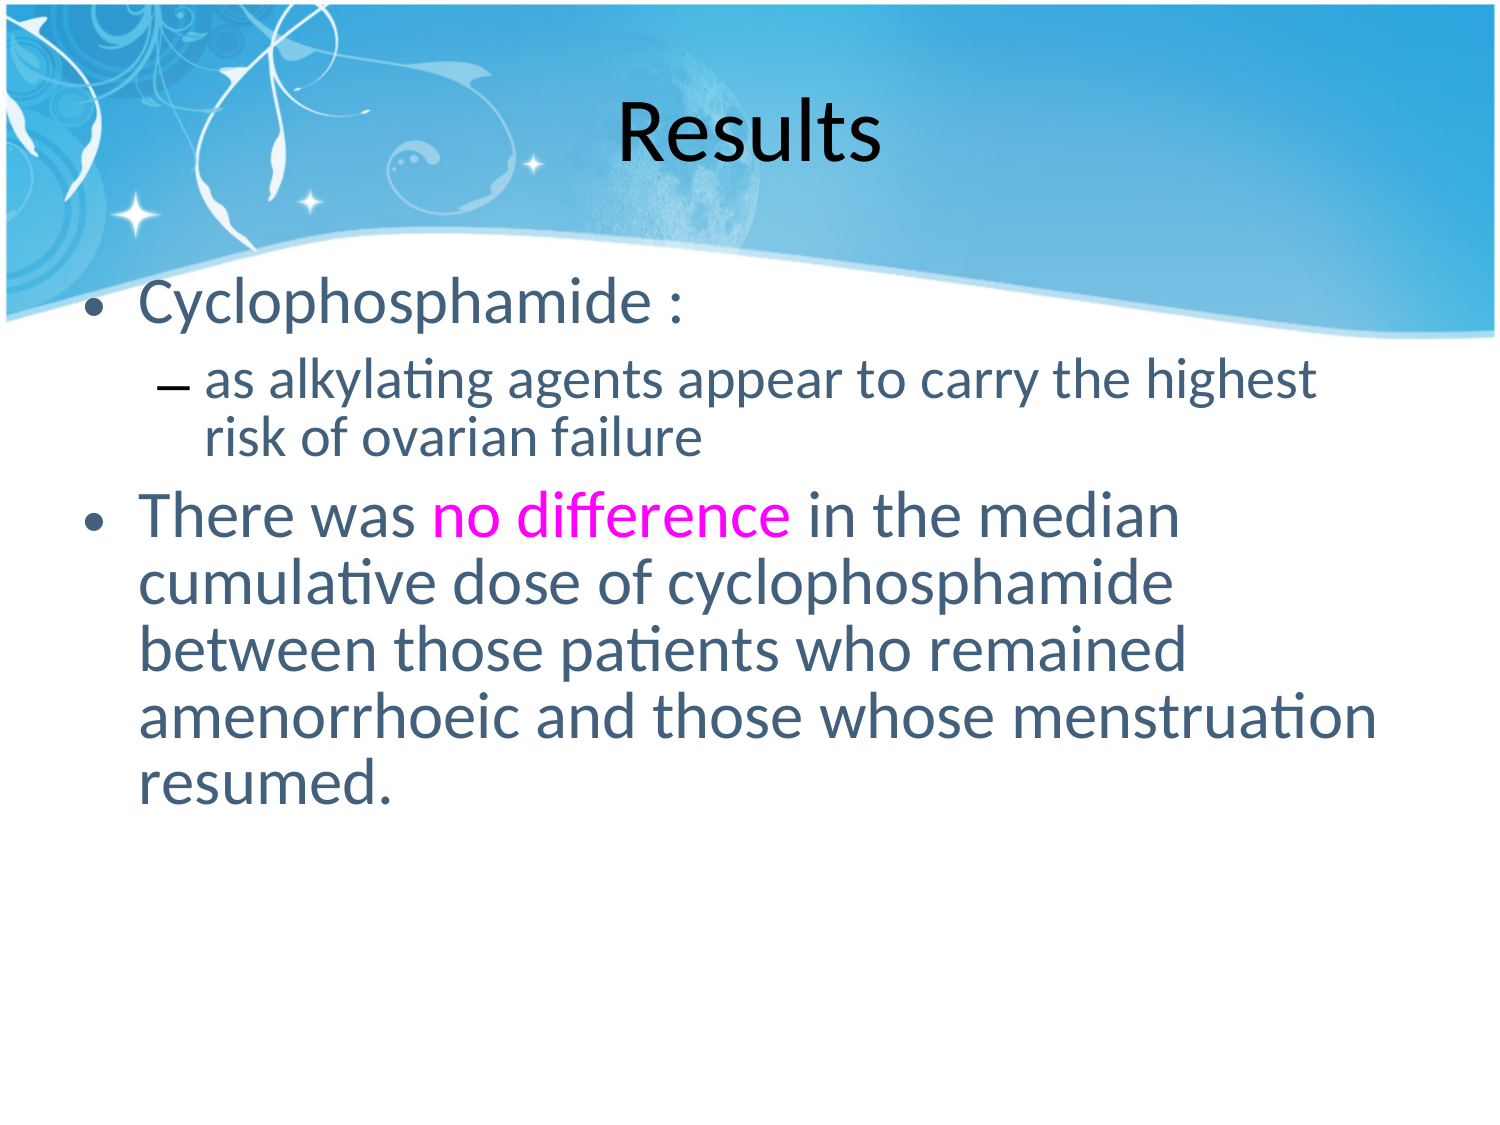

# Results
Cyclophosphamide :
as alkylating agents appear to carry the highest risk of ovarian failure
There was no difference in the median cumulative dose of cyclophosphamide between those patients who remained amenorrhoeic and those whose menstruation resumed.